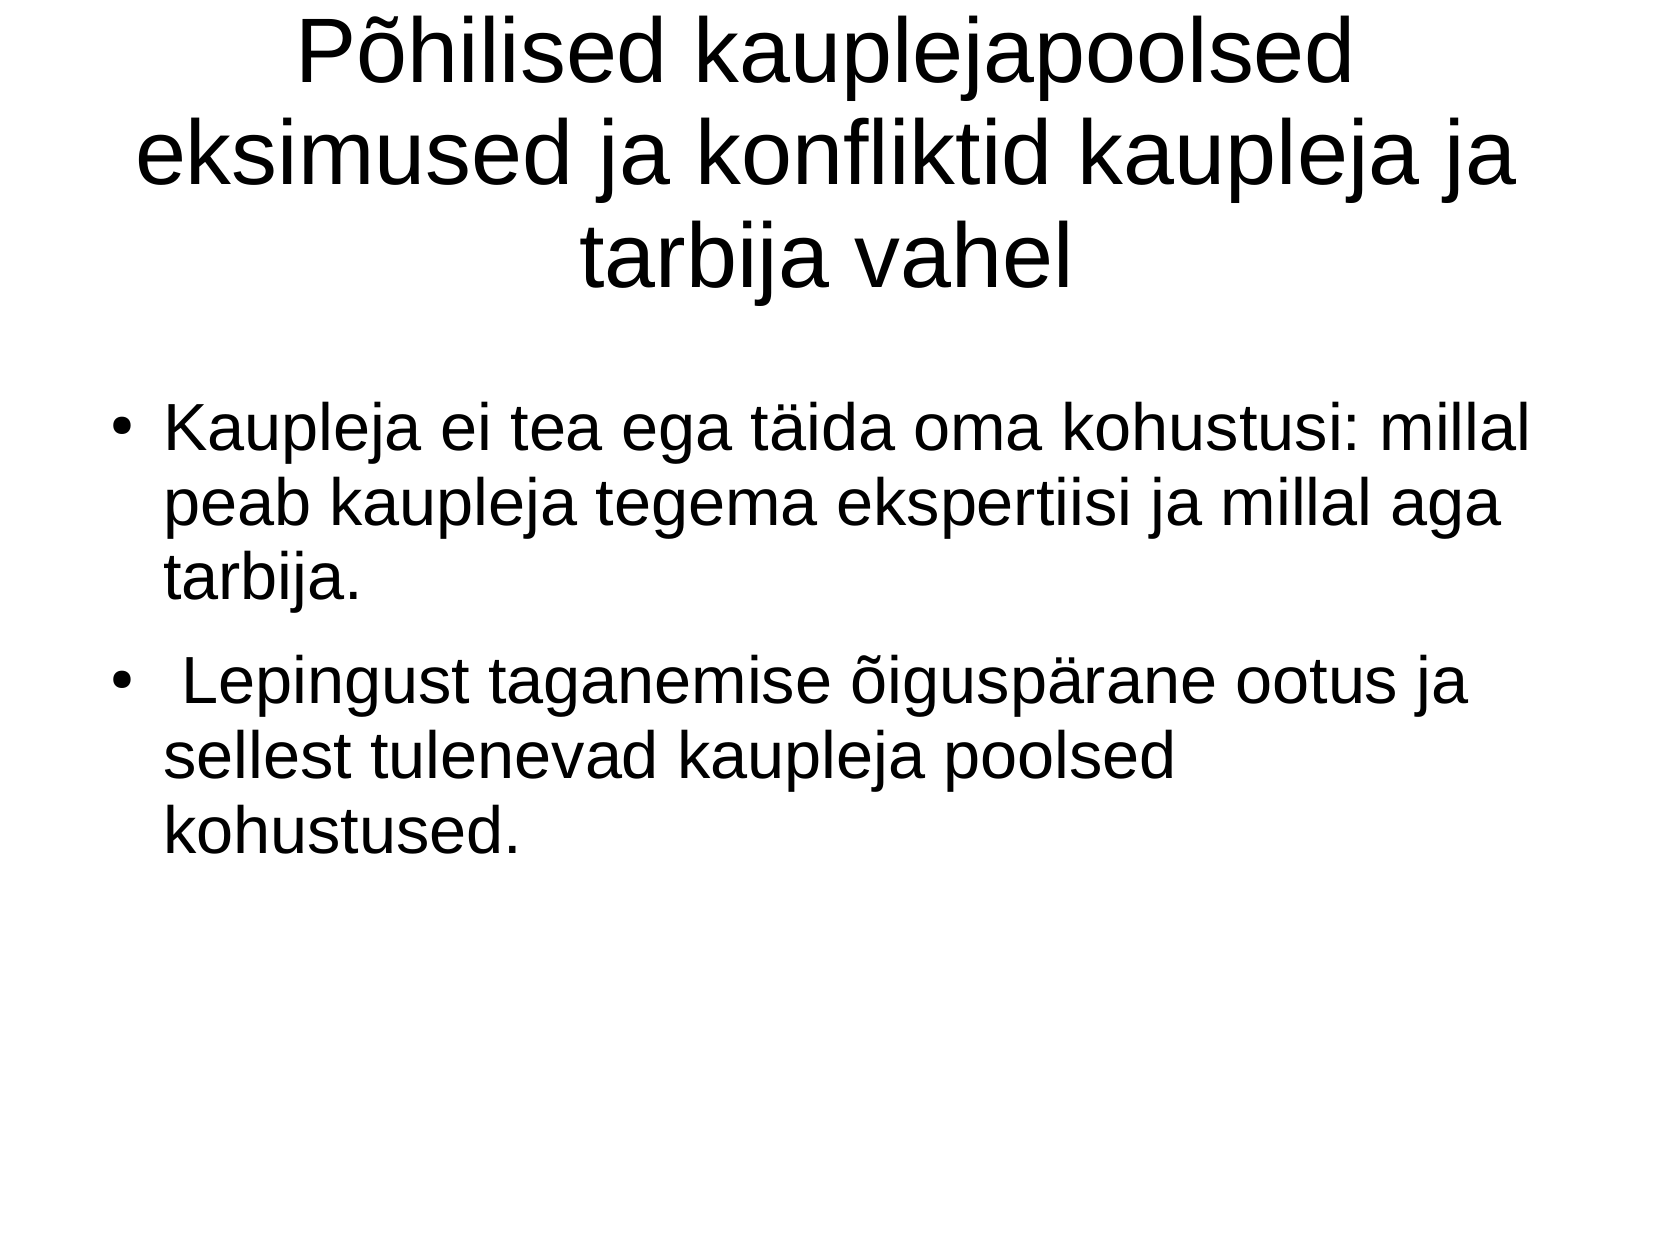

# Põhilised kauplejapoolsed eksimused ja konfliktid kaupleja ja tarbija vahel
Kaupleja ei tea ega täida oma kohustusi: millal peab kaupleja tegema ekspertiisi ja millal aga tarbija.
 Lepingust taganemise õiguspärane ootus ja sellest tulenevad kaupleja poolsed kohustused.